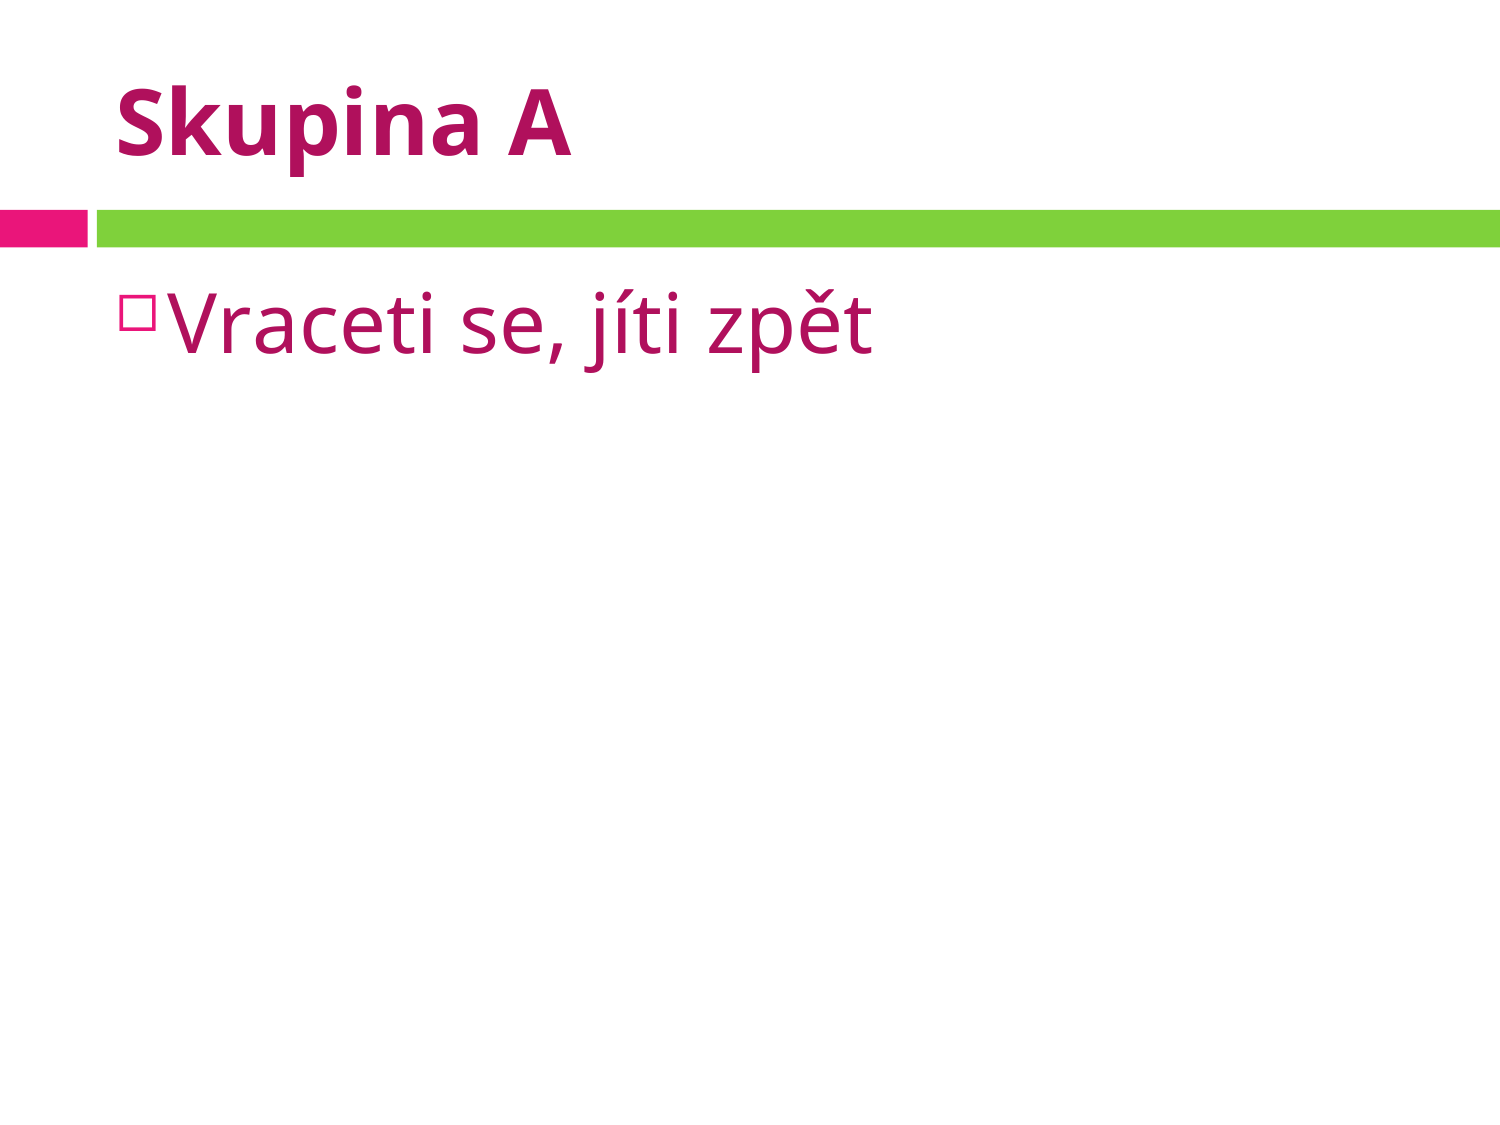

# Skupina A
Vraceti se, jíti zpět